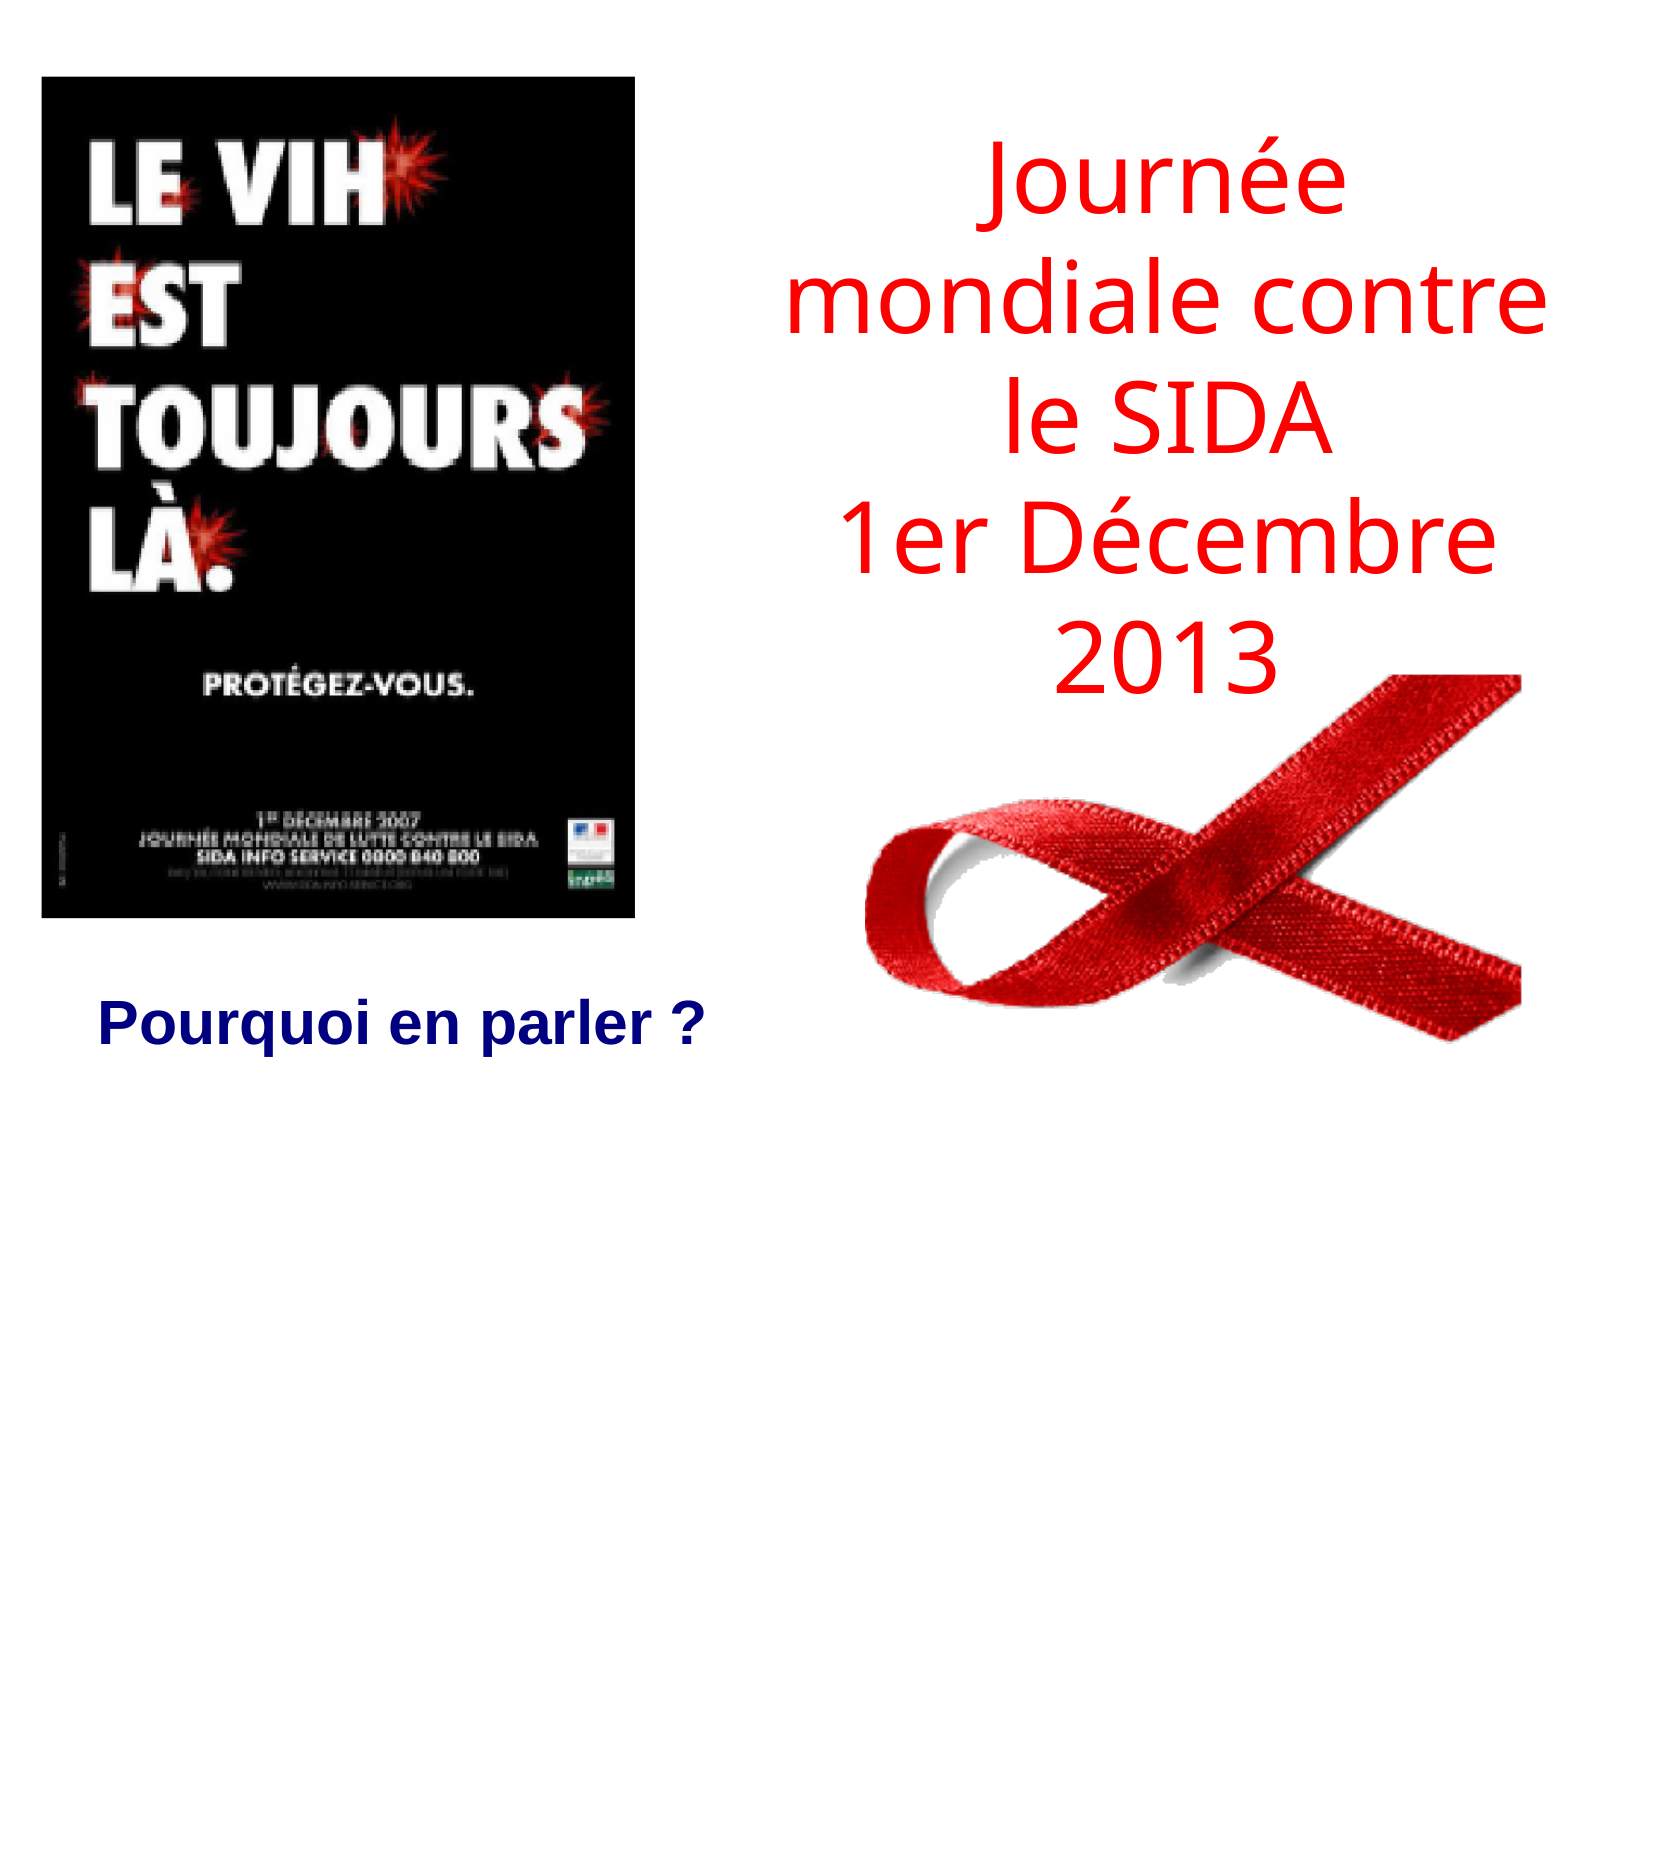

Journée mondiale contre le SIDA
1er Décembre 2013
Pourquoi en parler ?